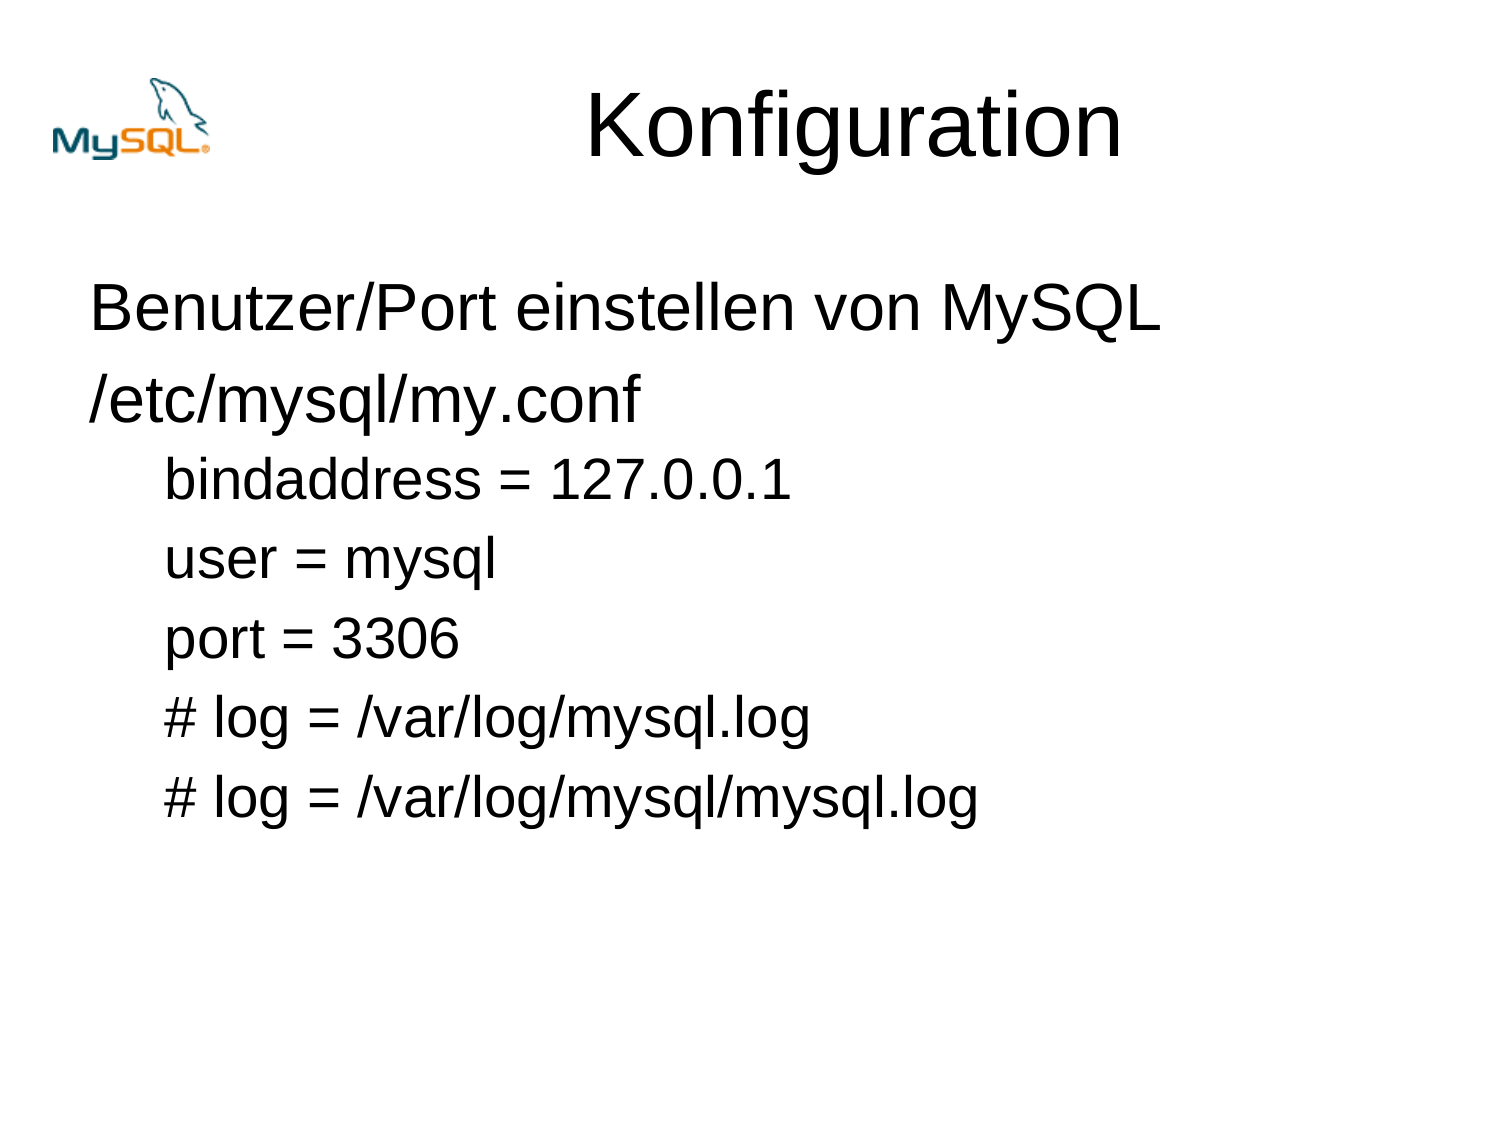

# Konfiguration
Benutzer/Port einstellen von MySQL
/etc/mysql/my.conf
bindaddress = 127.0.0.1
user = mysql
port = 3306
# log = /var/log/mysql.log
# log = /var/log/mysql/mysql.log